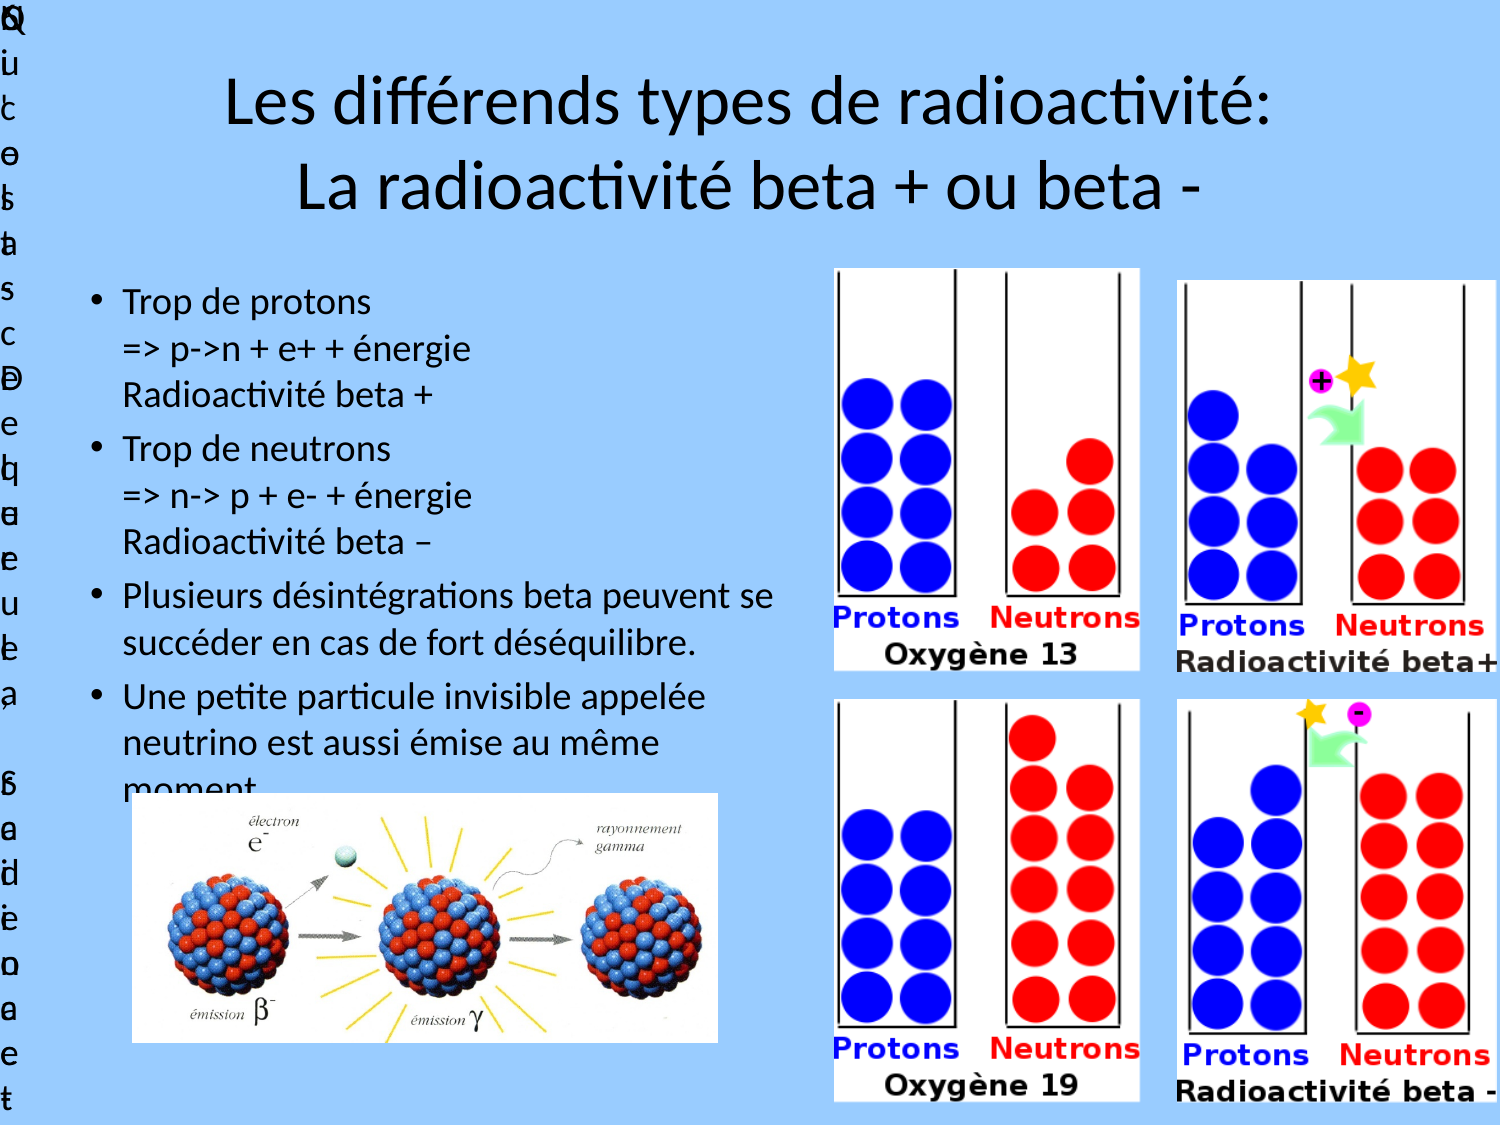

Nicolas Delerue, Science-ACO http://science-aco.fr http://nicolas.delerue.org
Qu'est-ce que la radioactivité?
# Les différends types de radioactivité: La radioactivité beta + ou beta -
Trop de protons
=> p->n + e+ + énergie
Radioactivité beta +
Trop de neutrons
=> n-> p + e- + énergie
Radioactivité beta –
Plusieurs désintégrations beta peuvent se succéder en cas de fort déséquilibre.
Une petite particule invisible appelée neutrino est aussi émise au même moment.